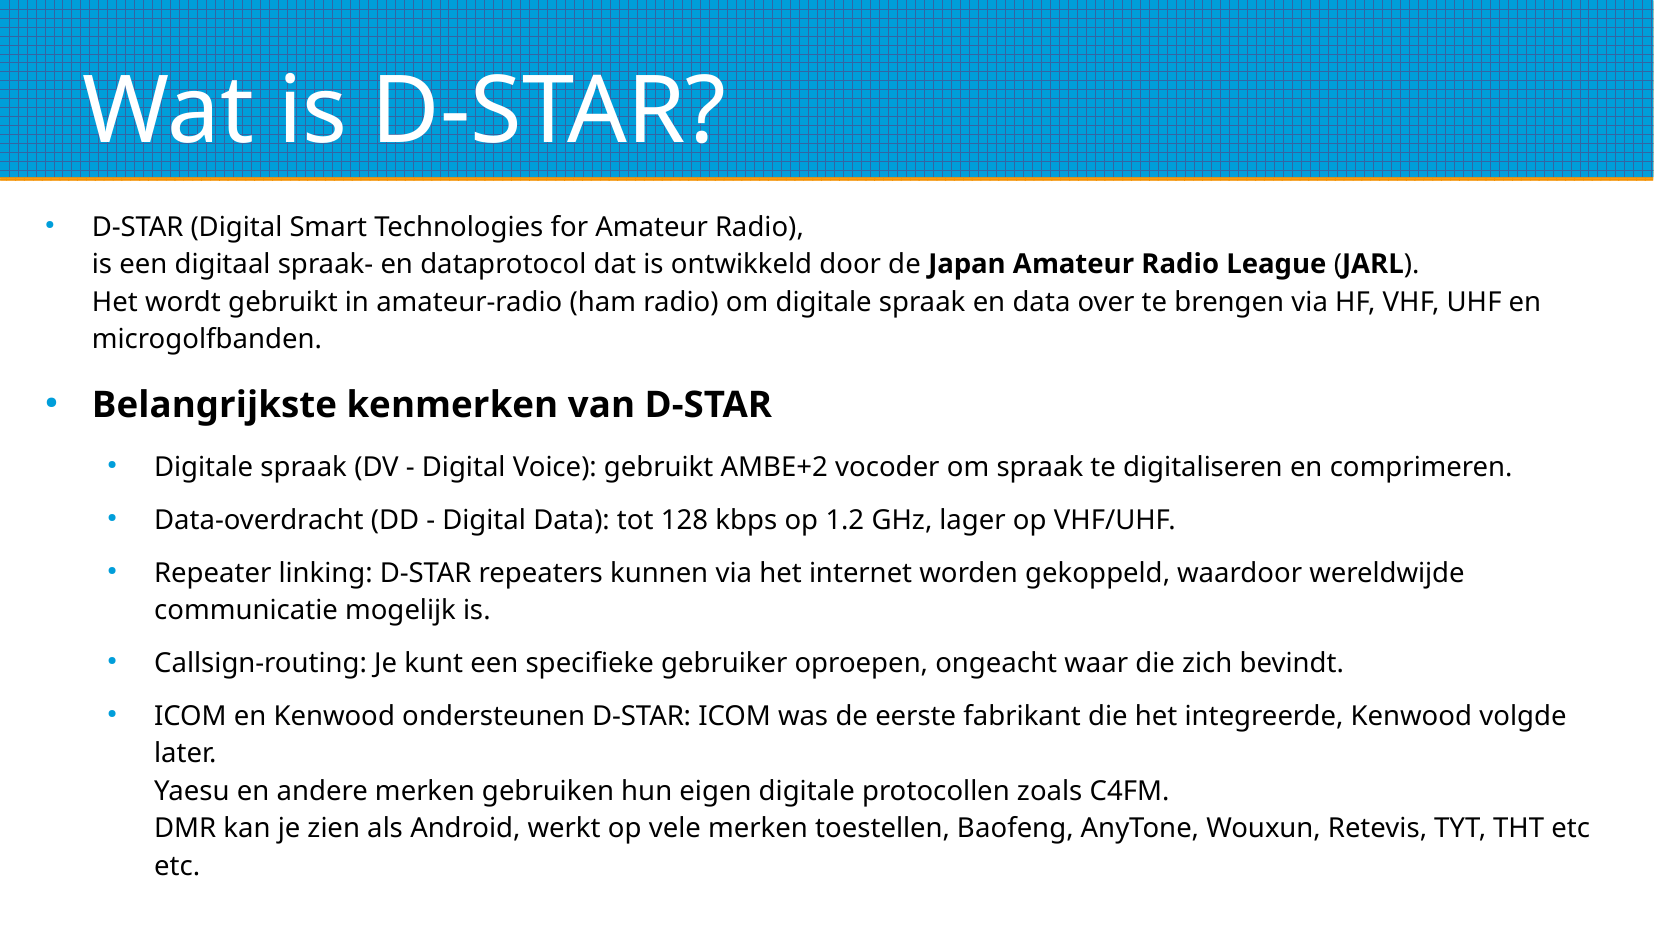

# Wat is D-STAR?
D-STAR (Digital Smart Technologies for Amateur Radio),
is een digitaal spraak- en dataprotocol dat is ontwikkeld door de Japan Amateur Radio League (JARL).
Het wordt gebruikt in amateur-radio (ham radio) om digitale spraak en data over te brengen via HF, VHF, UHF en microgolfbanden.
Belangrijkste kenmerken van D-STAR
Digitale spraak (DV - Digital Voice): gebruikt AMBE+2 vocoder om spraak te digitaliseren en comprimeren.
Data-overdracht (DD - Digital Data): tot 128 kbps op 1.2 GHz, lager op VHF/UHF.
Repeater linking: D-STAR repeaters kunnen via het internet worden gekoppeld, waardoor wereldwijde communicatie mogelijk is.
Callsign-routing: Je kunt een specifieke gebruiker oproepen, ongeacht waar die zich bevindt.
ICOM en Kenwood ondersteunen D-STAR: ICOM was de eerste fabrikant die het integreerde, Kenwood volgde later.
Yaesu en andere merken gebruiken hun eigen digitale protocollen zoals C4FM.
DMR kan je zien als Android, werkt op vele merken toestellen, Baofeng, AnyTone, Wouxun, Retevis, TYT, THT etc etc.